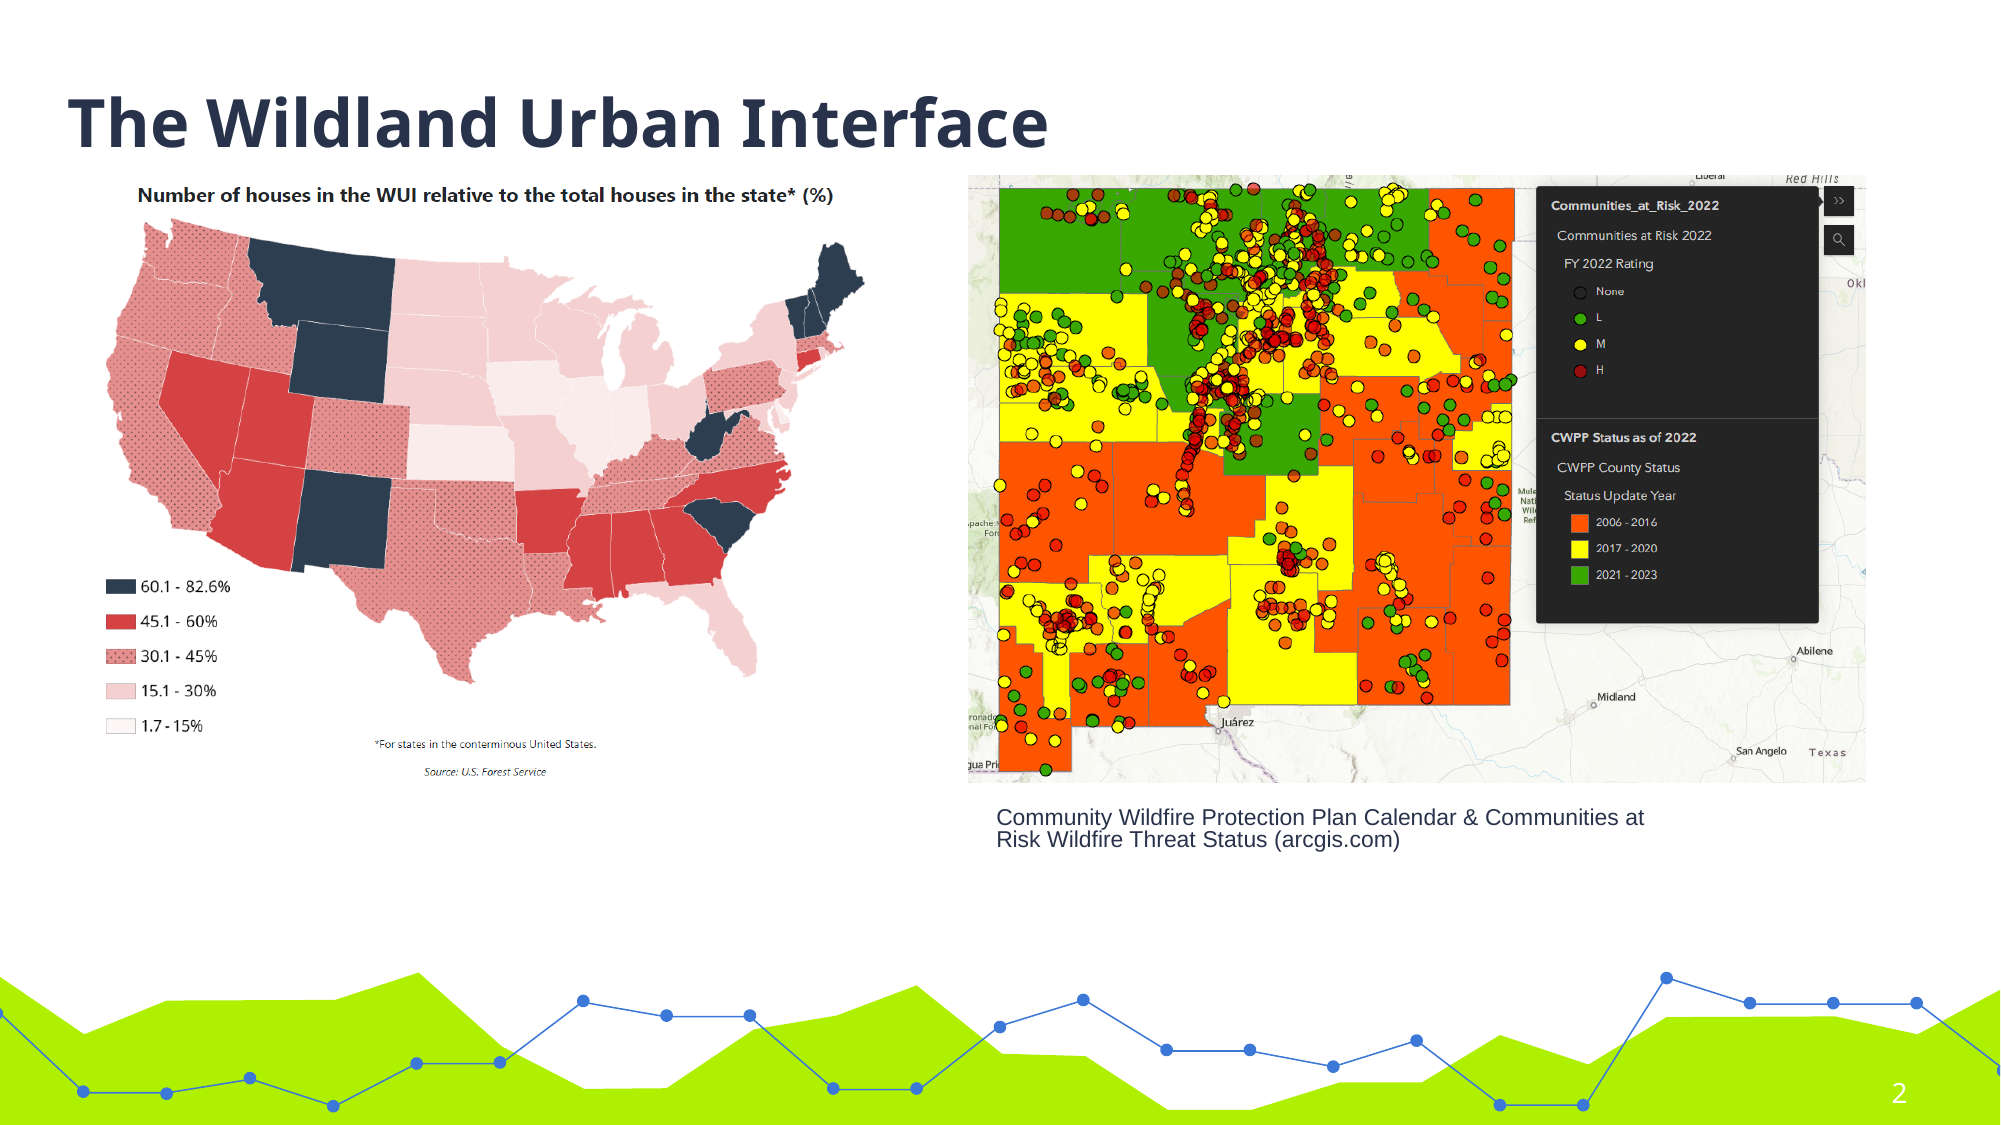

# The Wildland Urban Interface
Community Wildfire Protection Plan Calendar & Communities at Risk Wildfire Threat Status (arcgis.com)